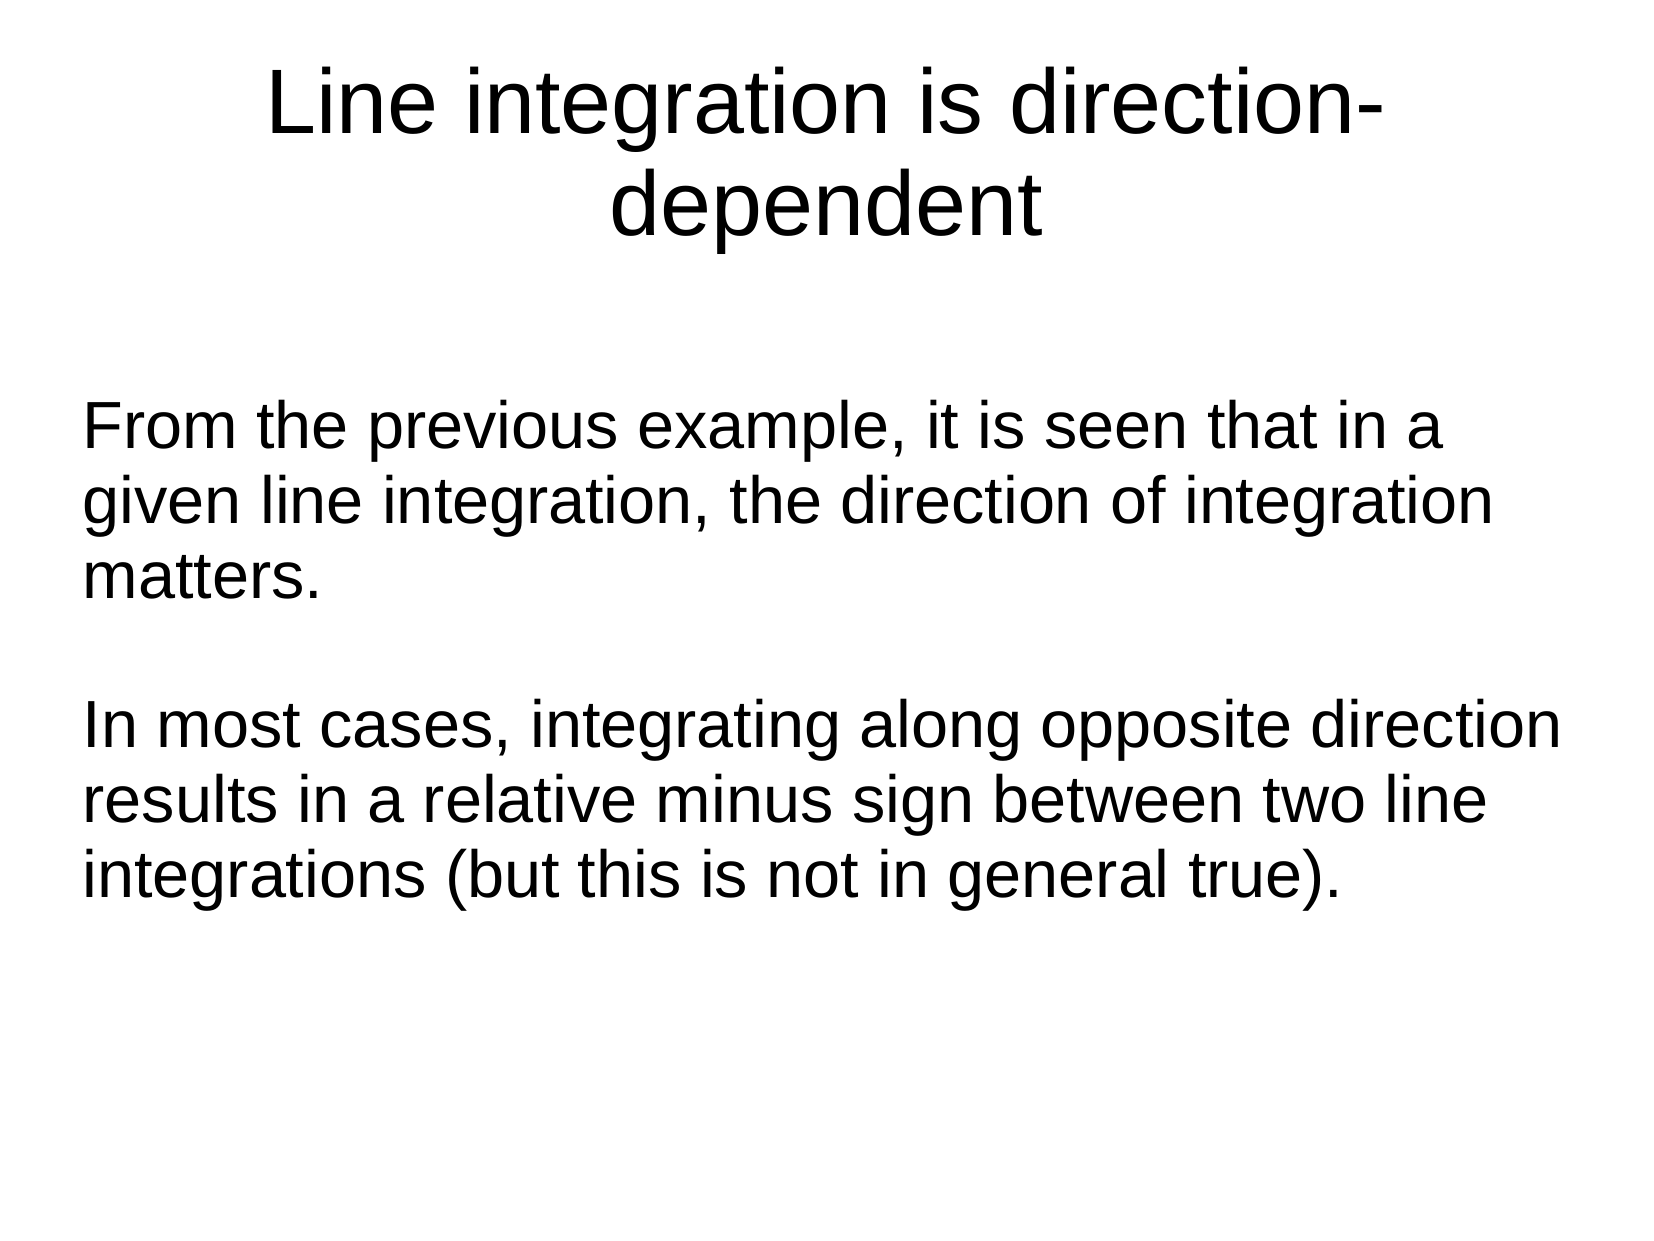

# Line integration is direction-dependent
From the previous example, it is seen that in a given line integration, the direction of integration matters.
In most cases, integrating along opposite direction results in a relative minus sign between two line integrations (but this is not in general true).